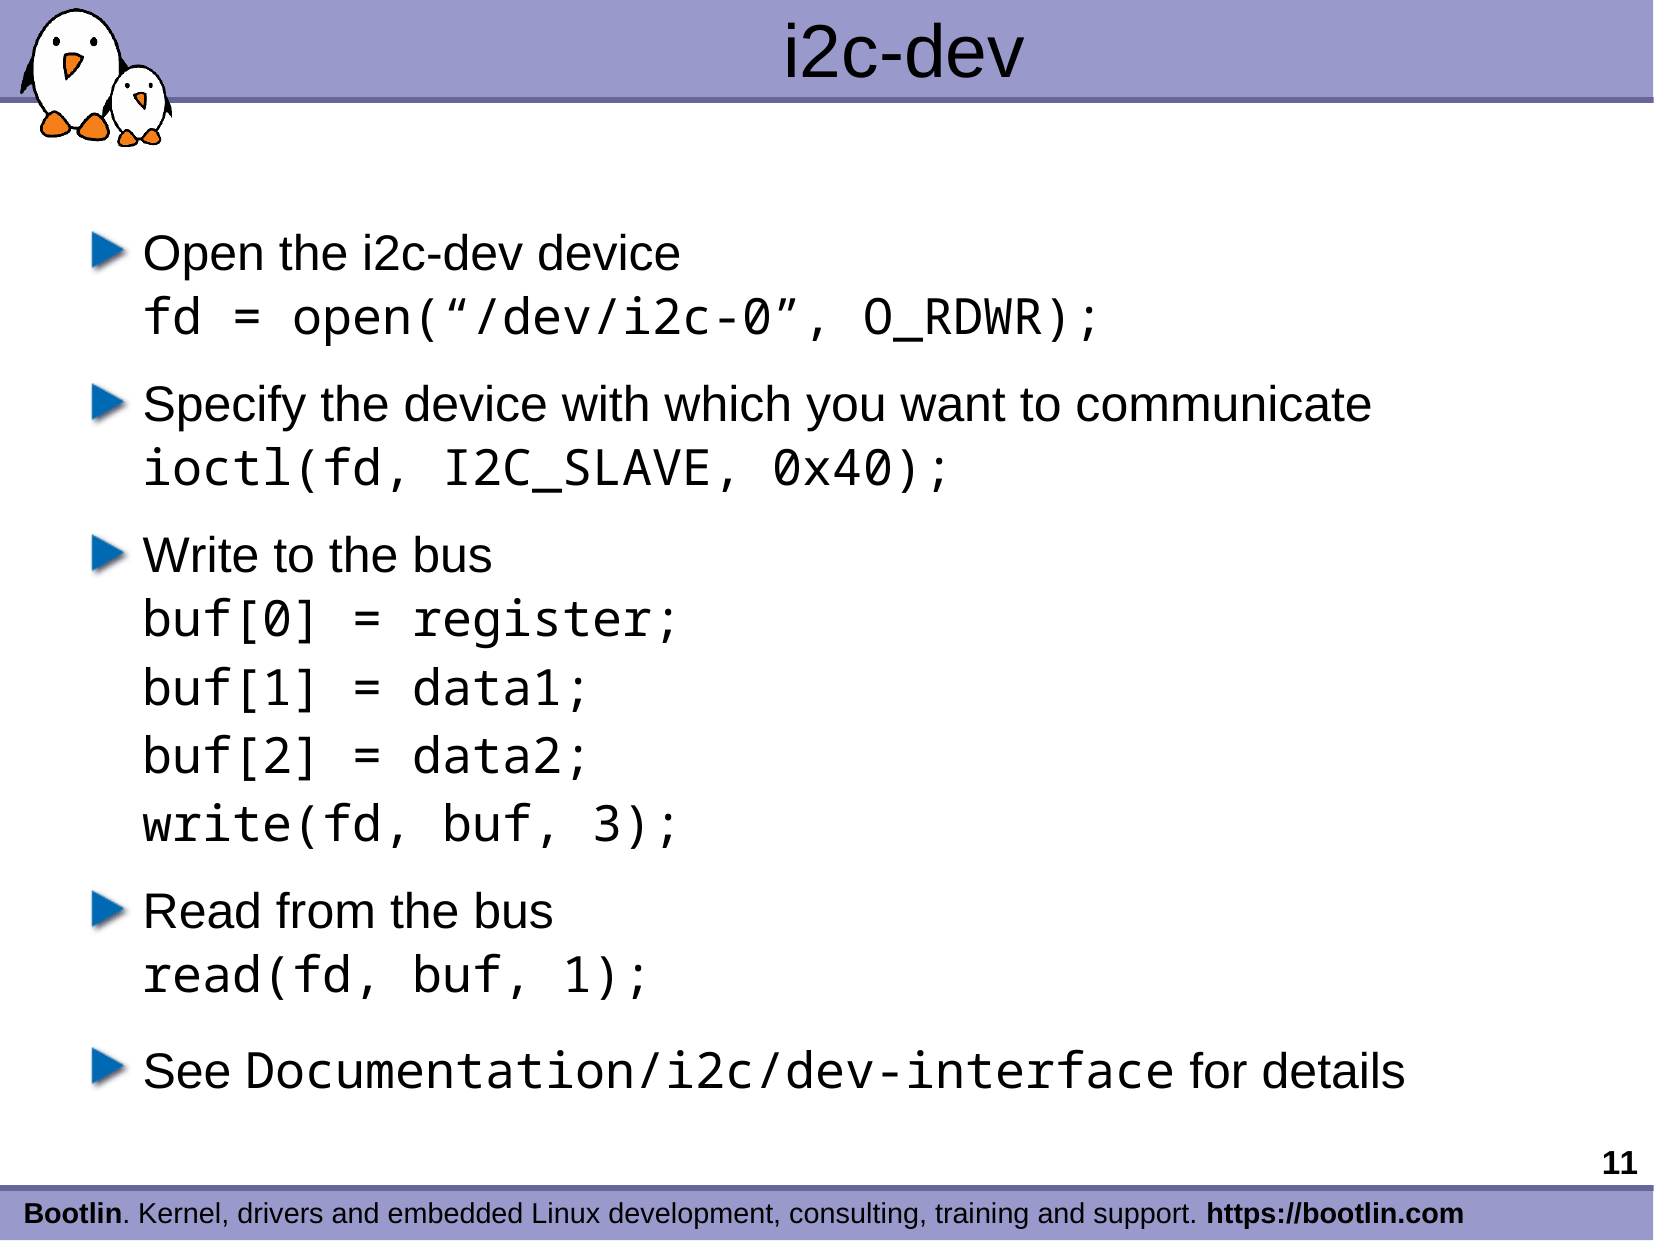

# i2c-dev
Open the i2c-dev device
fd = open(“/dev/i2c-0”, O_RDWR);
Specify the device with which you want to communicate
ioctl(fd, I2C_SLAVE, 0x40);
Write to the bus
buf[0] = register;
buf[1] = data1;
buf[2] = data2;
write(fd, buf, 3);
Read from the bus
read(fd, buf, 1);
See Documentation/i2c/dev-interface for details